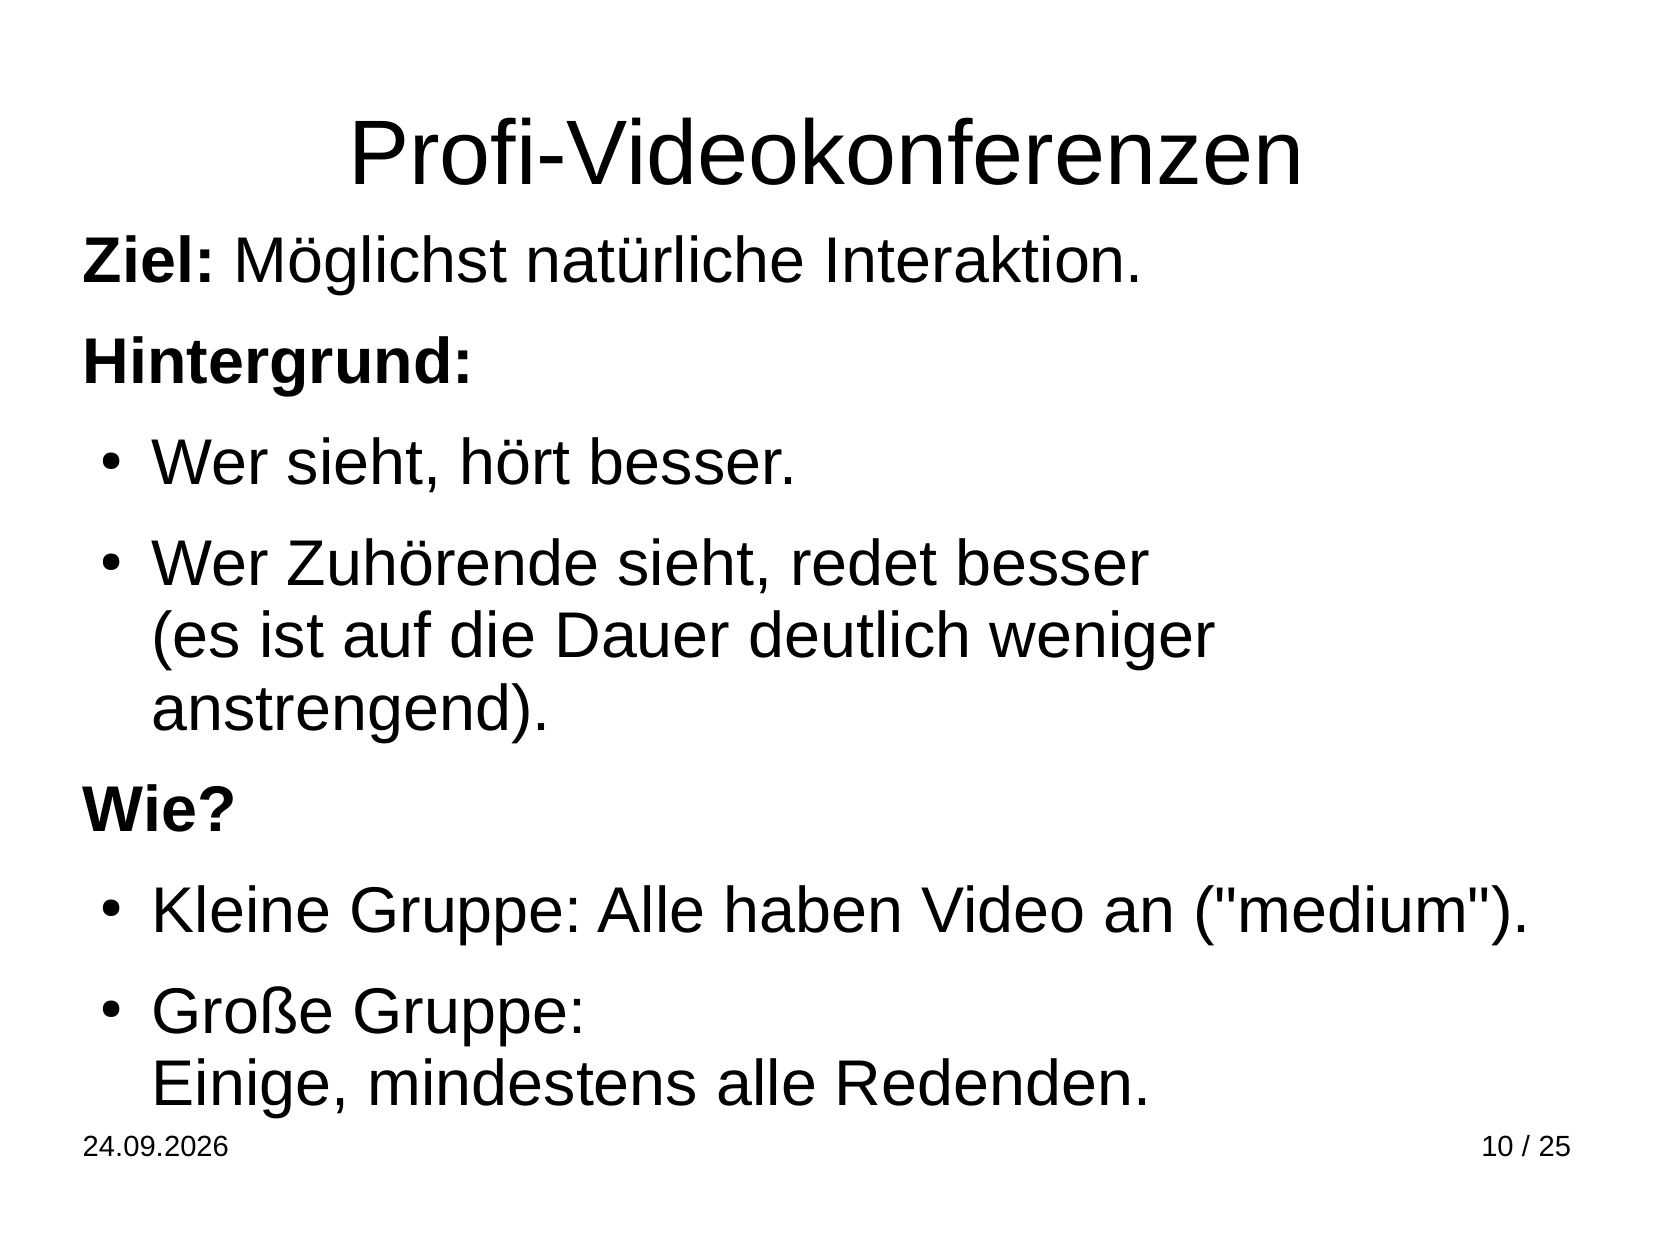

# Profi-Videokonferenzen
Ziel: Möglichst natürliche Interaktion.
Hintergrund:
Wer sieht, hört besser.
Wer Zuhörende sieht, redet besser
(es ist auf die Dauer deutlich weniger anstrengend).
Wie?
Kleine Gruppe: Alle haben Video an ("medium").
Große Gruppe:
Einige, mindestens alle Redenden.